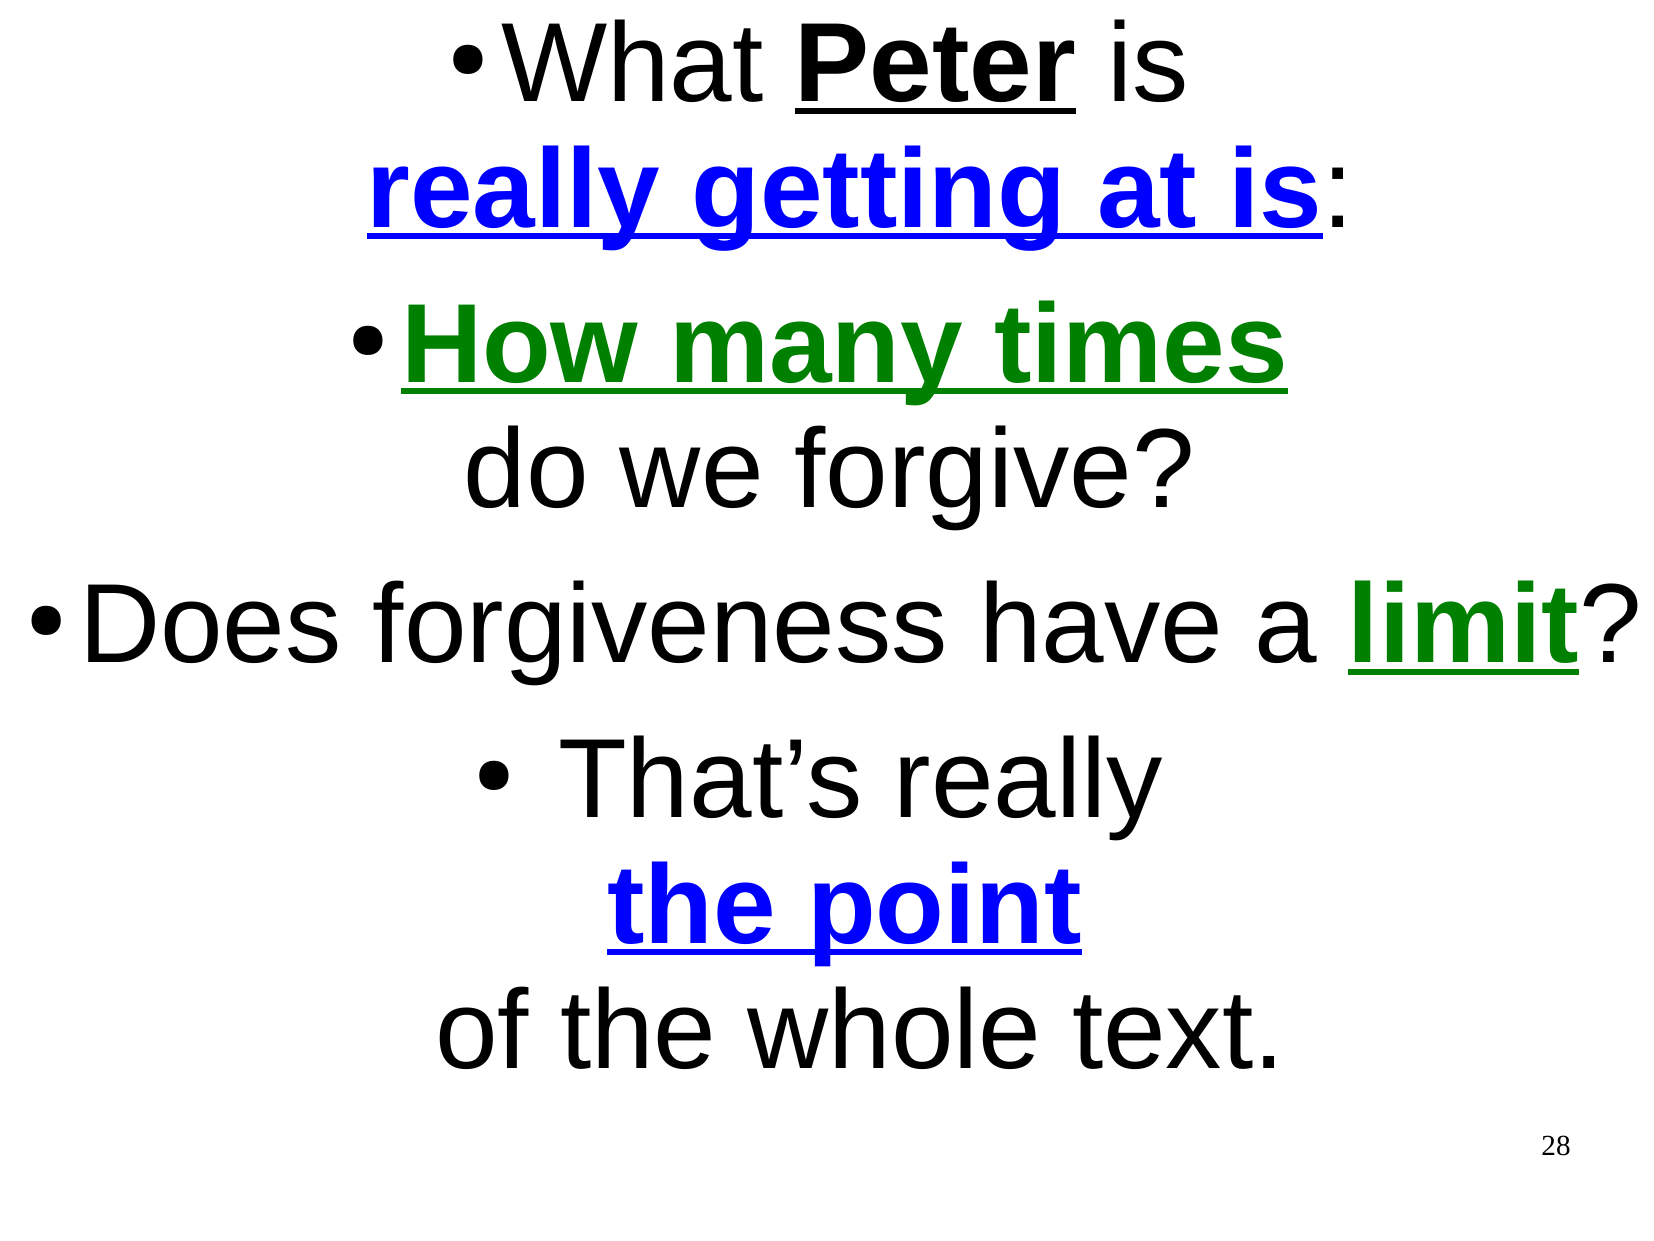

# What Peter is really getting at is:
How many times
do we forgive?
Does forgiveness have a limit?
 That’s really
the point
of the whole text.
28